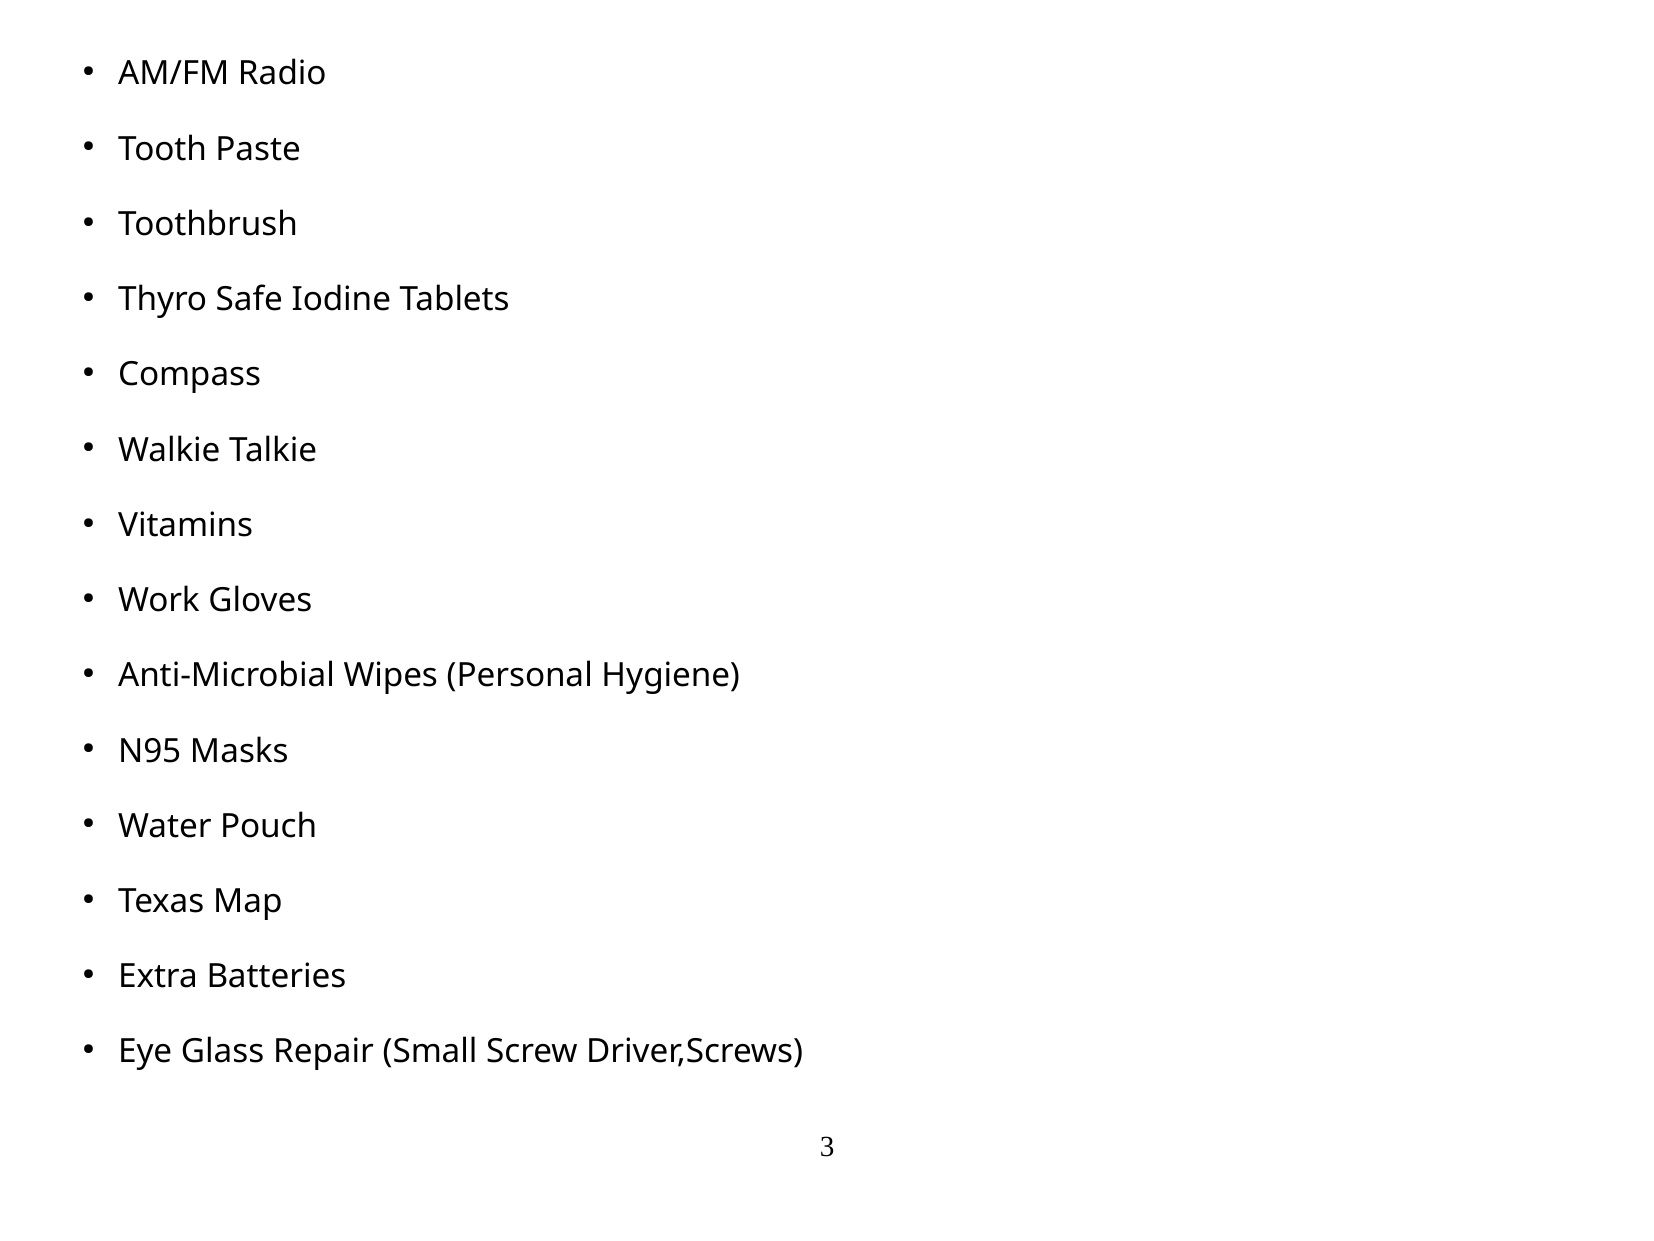

# AM/FM Radio
Tooth Paste
Toothbrush
Thyro Safe Iodine Tablets
Compass
Walkie Talkie
Vitamins
Work Gloves
Anti-Microbial Wipes (Personal Hygiene)
N95 Masks
Water Pouch
Texas Map
Extra Batteries
Eye Glass Repair (Small Screw Driver,Screws)
3